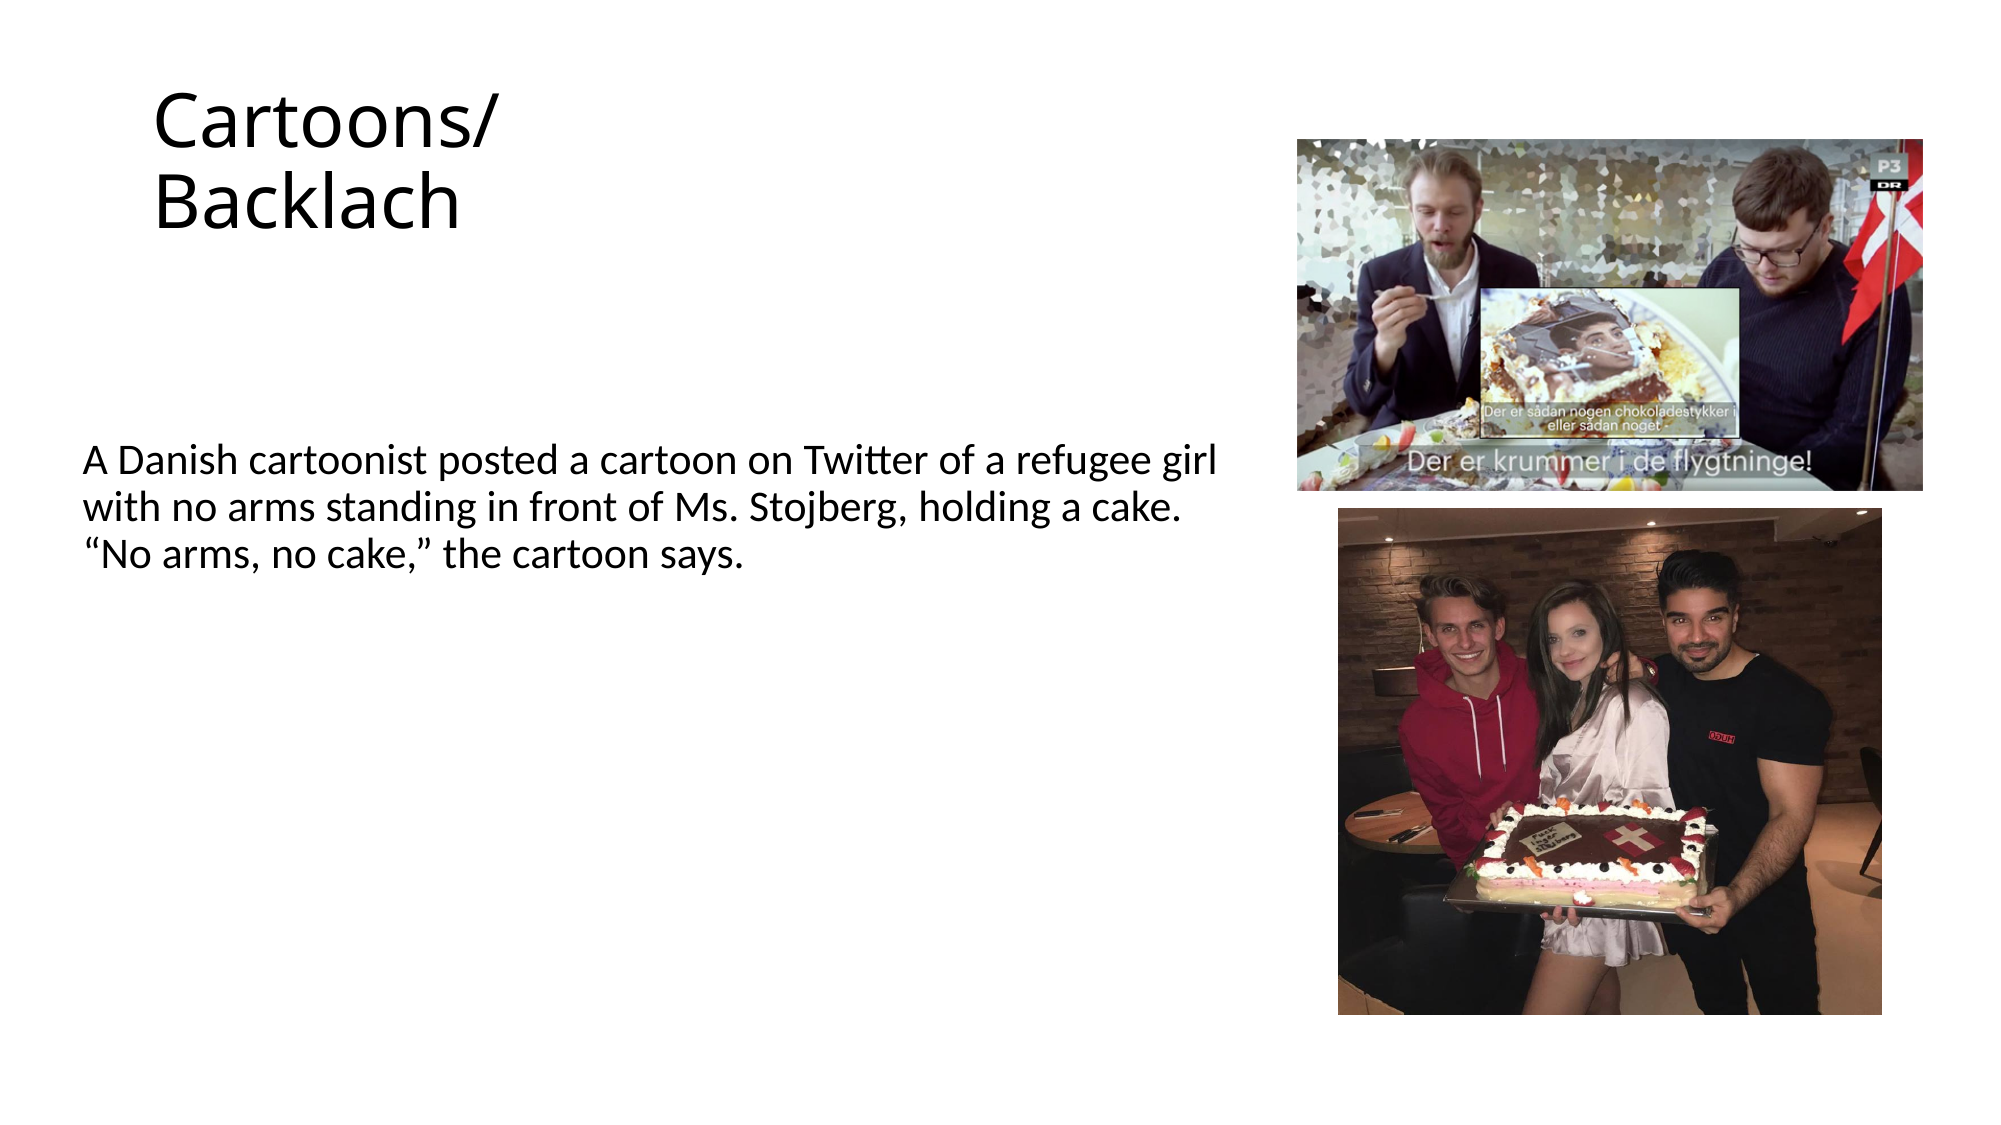

# Cartoons/Backlach
A Danish cartoonist posted a cartoon on Twitter of a refugee girl with no arms standing in front of Ms. Stojberg, holding a cake. “No arms, no cake,” the cartoon says.